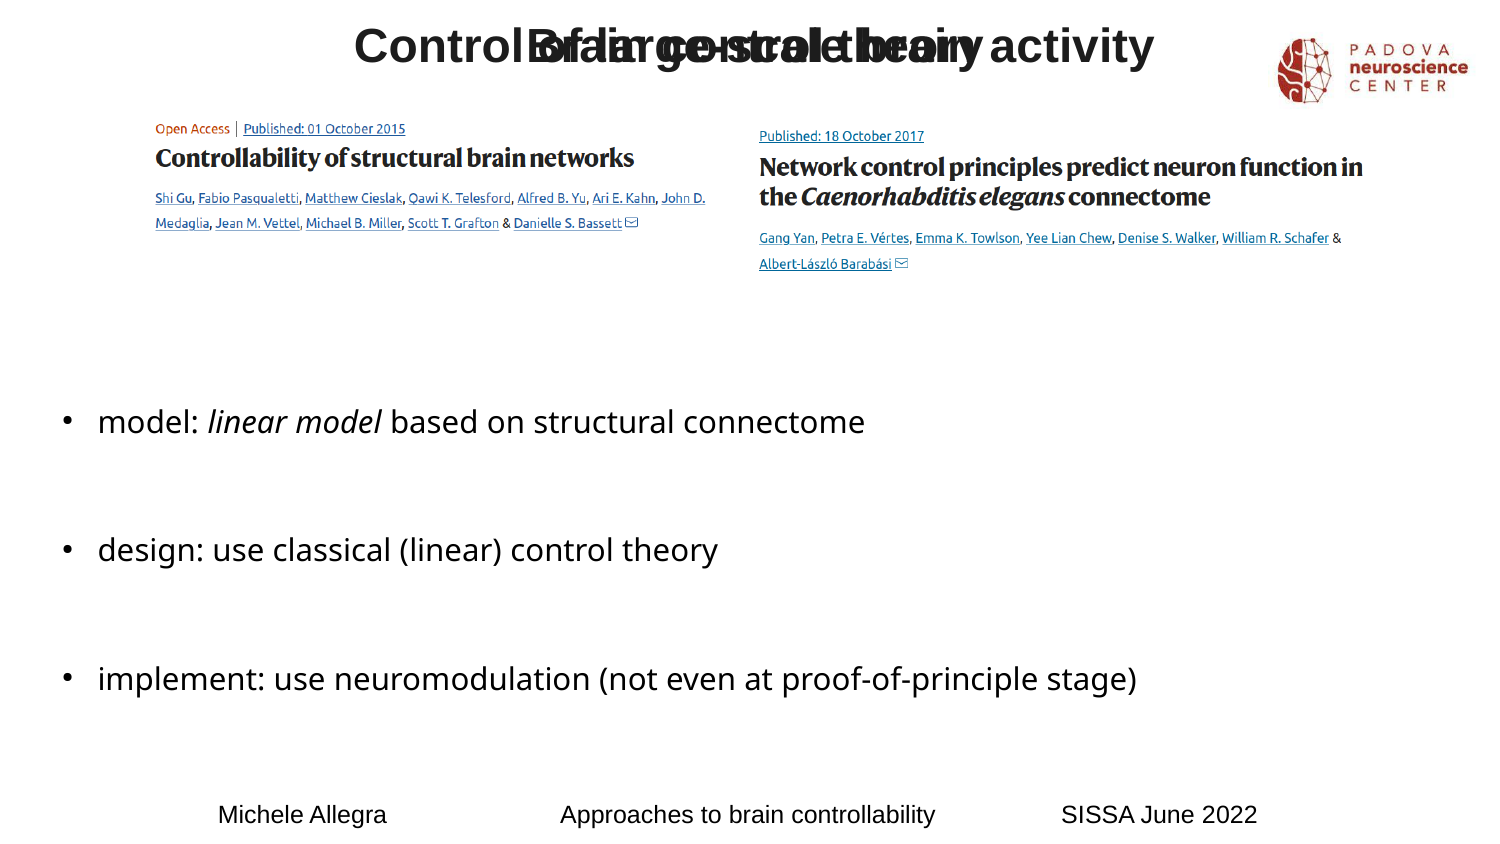

Control of large-scale brain activity
Brain control theory
model: linear model based on structural connectome
design: use classical (linear) control theory
implement: use neuromodulation (not even at proof-of-principle stage)
Michele Allegra Approaches to brain controllability SISSA June 2022